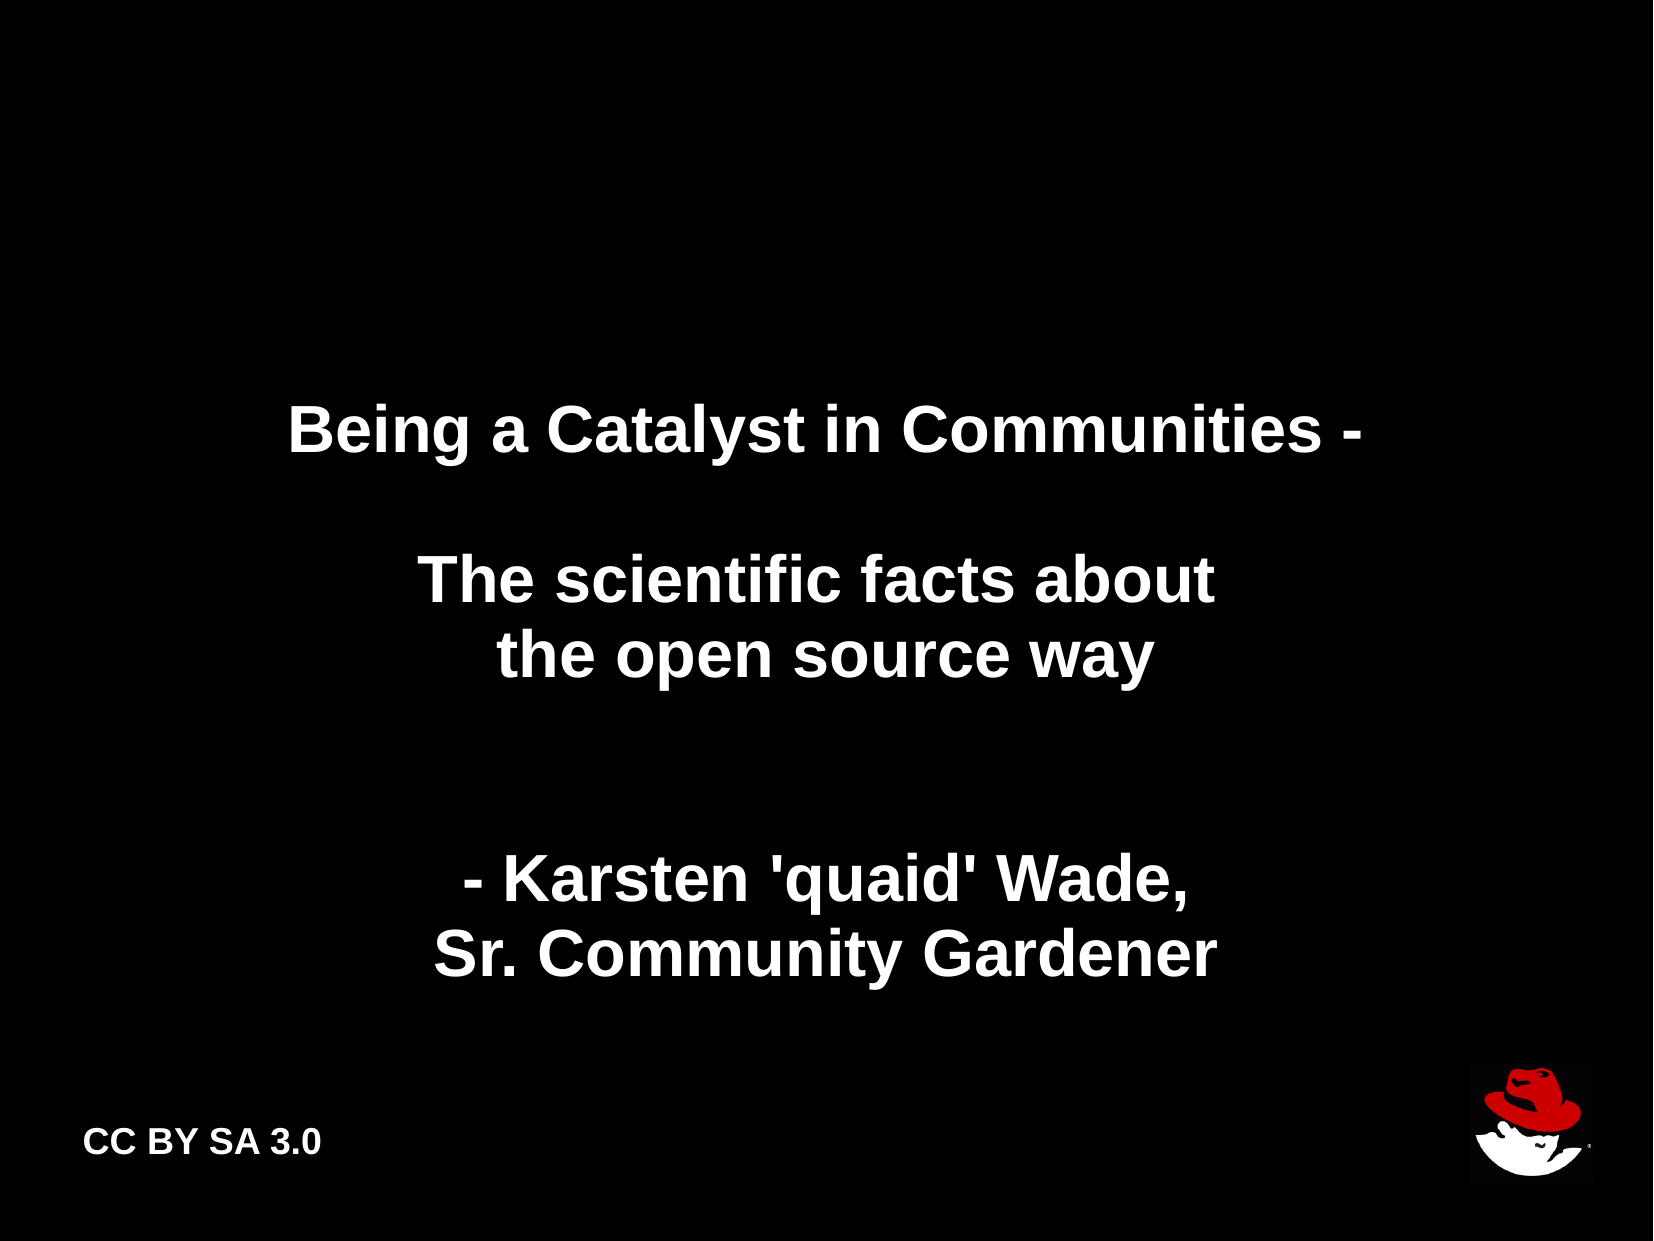

# Being a Catalyst in Communities -
The scientific facts about
the open source way
- Karsten 'quaid' Wade,
Sr. Community Gardener
CC BY SA 3.0